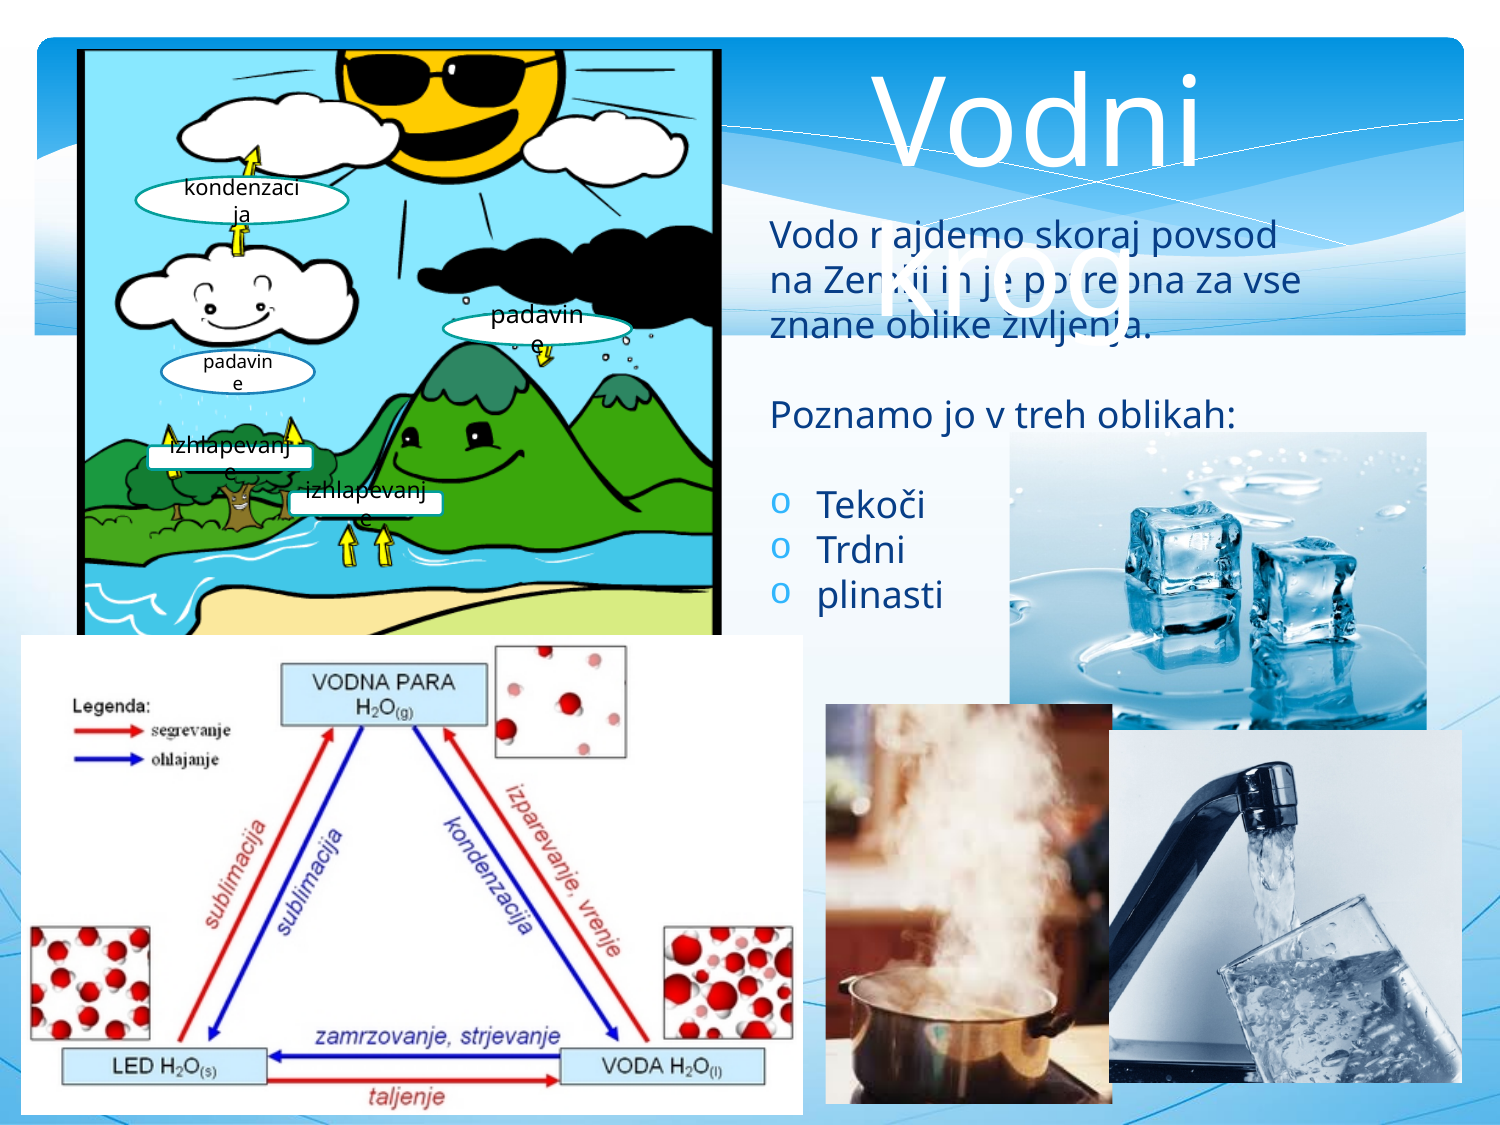

Vodni krog
kondenzacija
Vodo najdemo skoraj povsod na Zemlji in je potrebna za vse znane oblike življenja.
Poznamo jo v treh oblikah:
Tekoči
Trdni
plinasti
padavine
padavine
izhlapevanje
izhlapevanje